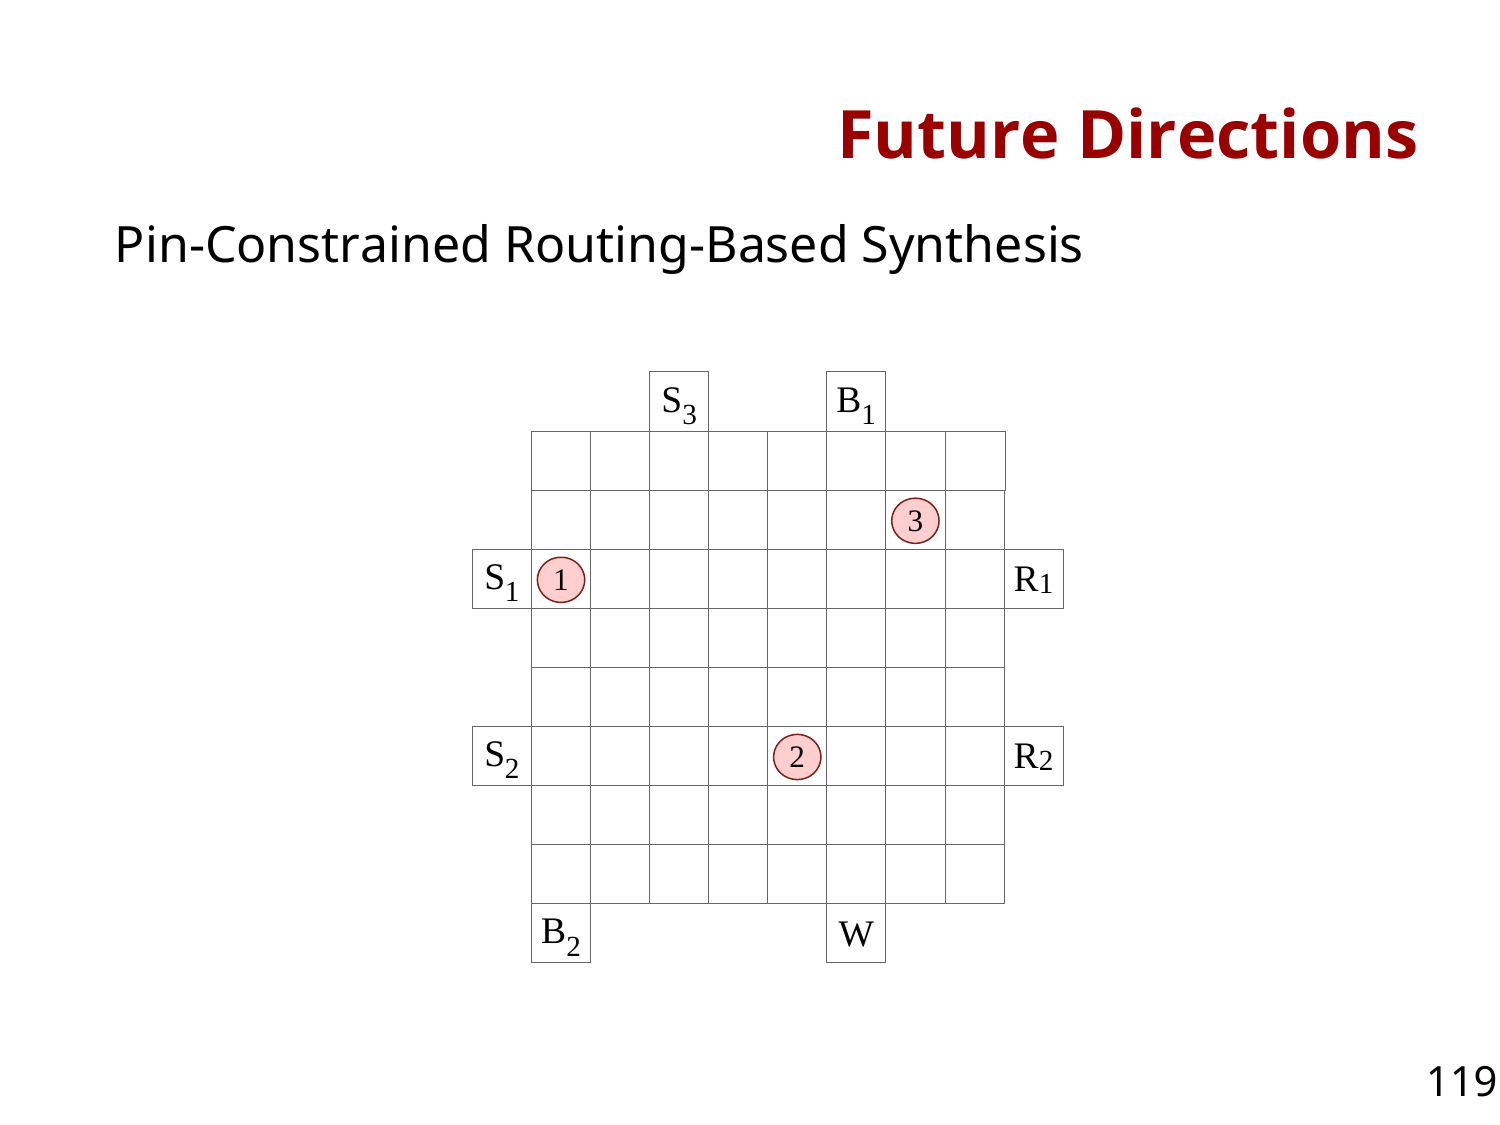

# Future Directions
Pin-Constrained Routing-Based Synthesis
S3
B1
S1
R1
S2
R2
B2
W
3
1
2